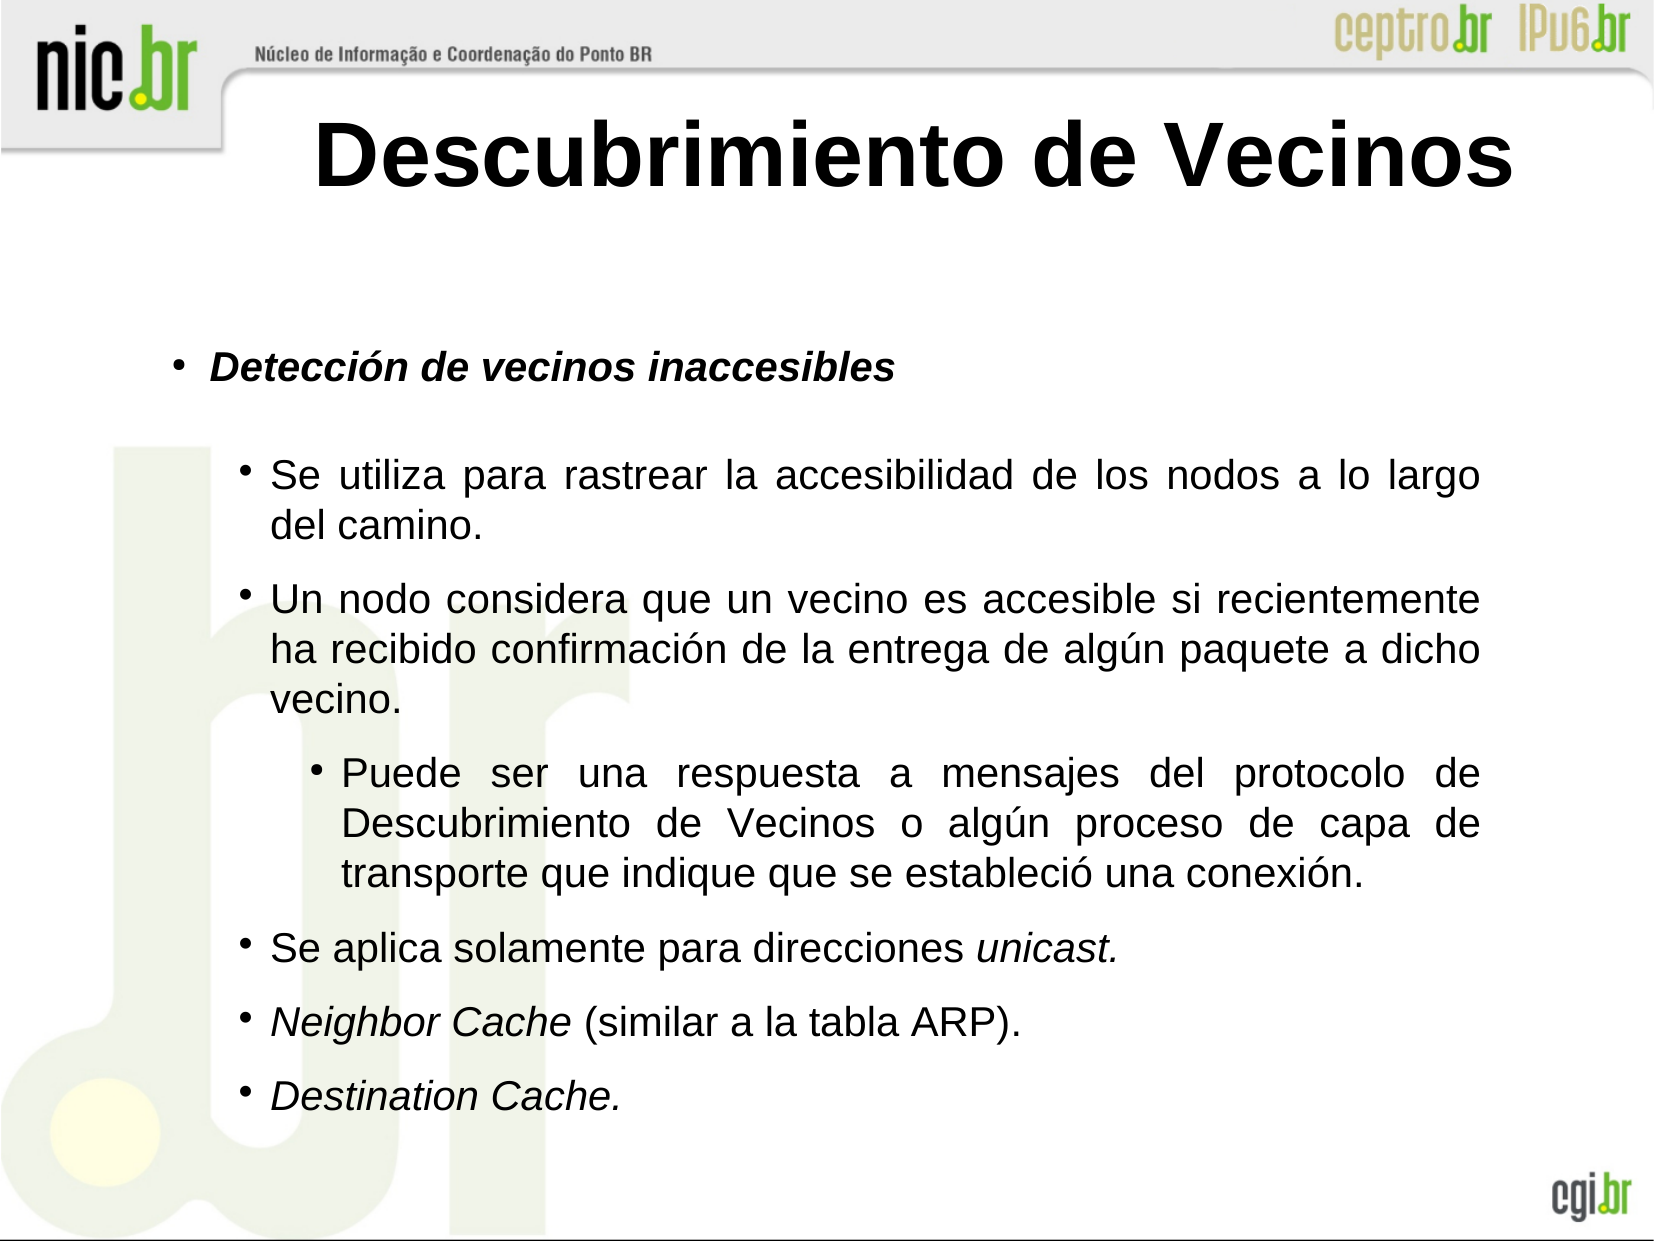

Descubrimiento de Vecinos
 Detección de vecinos inaccesibles
Se utiliza para rastrear la accesibilidad de los nodos a lo largo del camino.
Un nodo considera que un vecino es accesible si recientemente ha recibido confirmación de la entrega de algún paquete a dicho vecino.
Puede ser una respuesta a mensajes del protocolo de Descubrimiento de Vecinos o algún proceso de capa de transporte que indique que se estableció una conexión.
Se aplica solamente para direcciones unicast.
Neighbor Cache (similar a la tabla ARP).
Destination Cache.